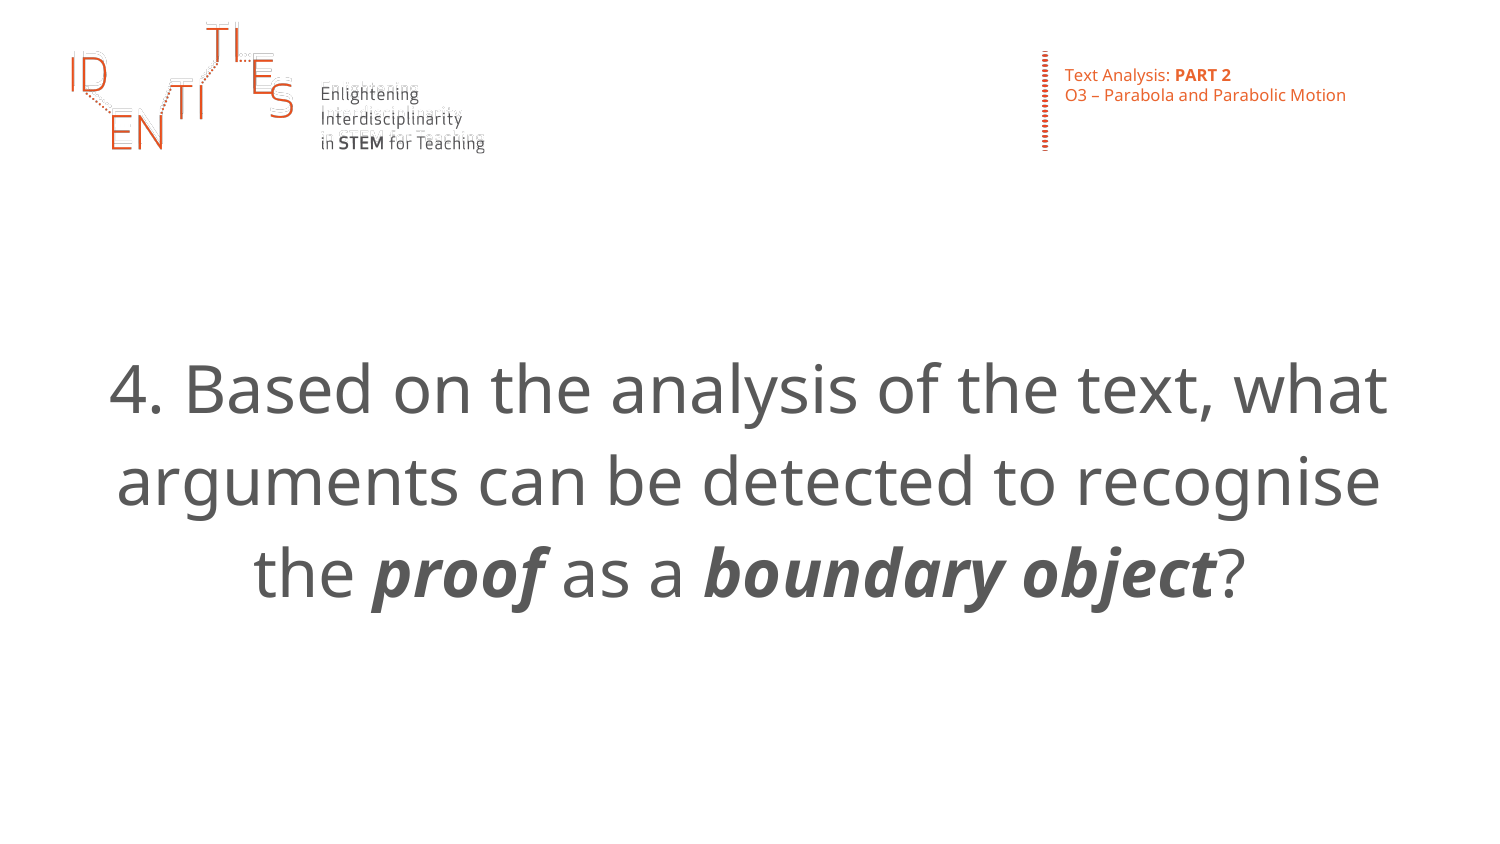

Text Analysis: PART 2
O3 – Parabola and Parabolic Motion
4. Based on the analysis of the text, what arguments can be detected to recognise the proof as a boundary object?